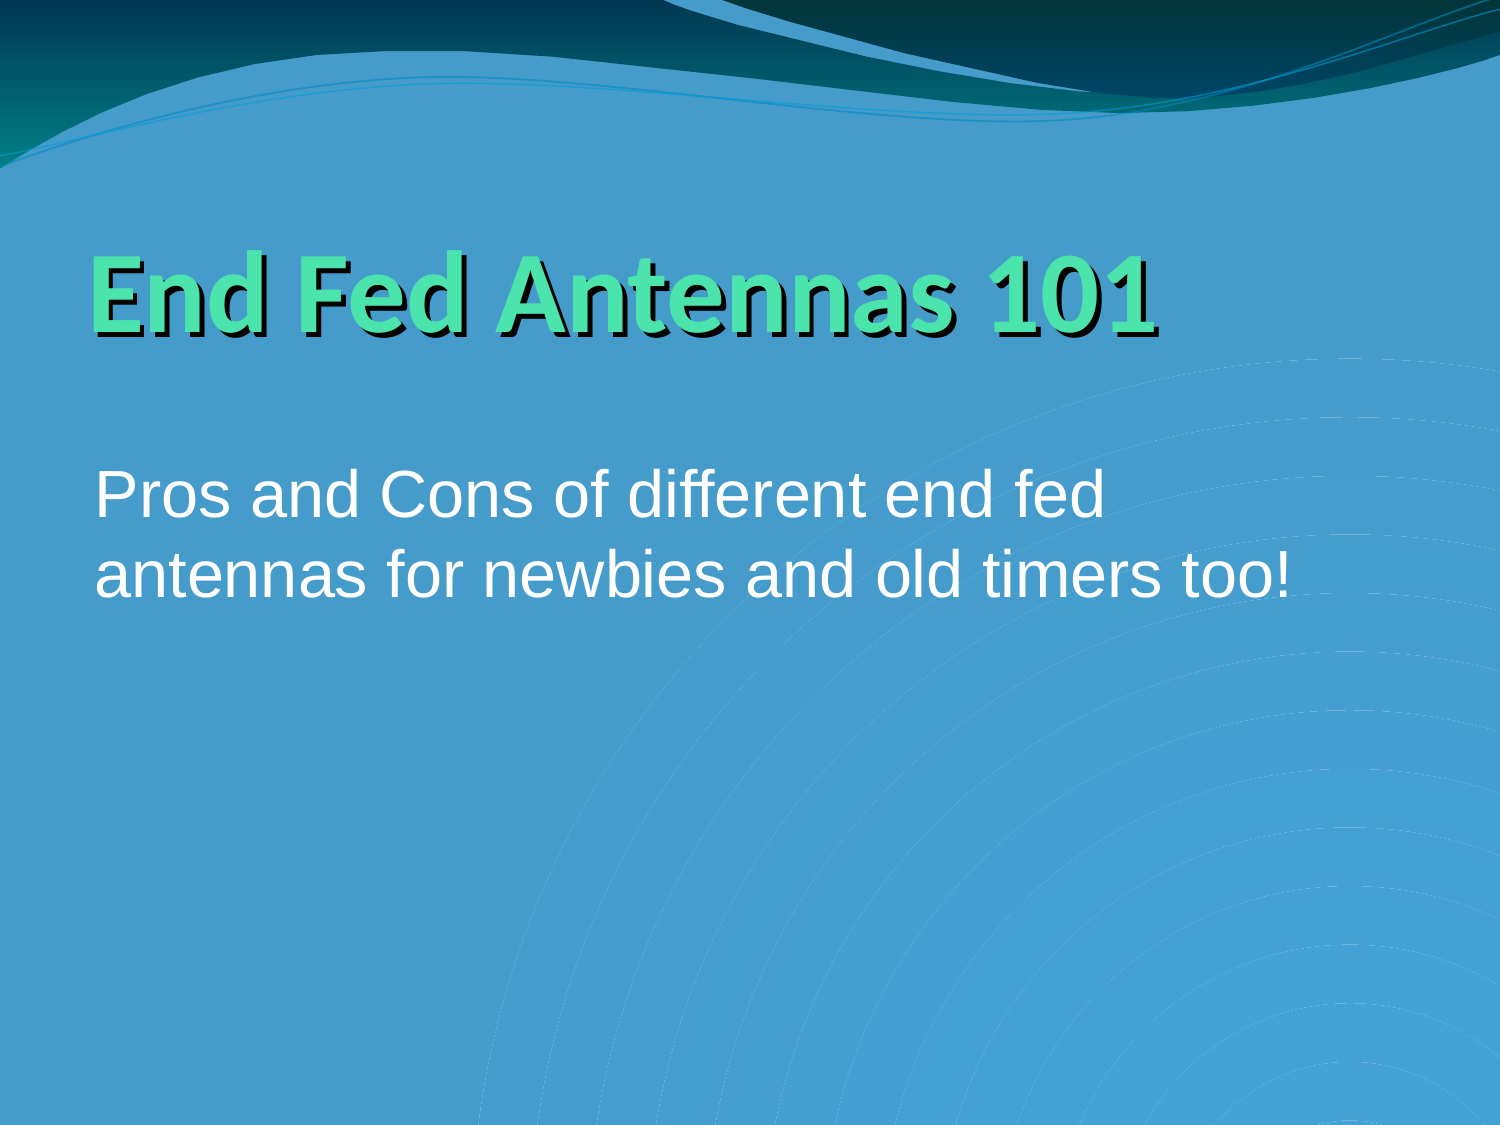

# End Fed Antennas 101
Pros and Cons of different end fed antennas for newbies and old timers too!